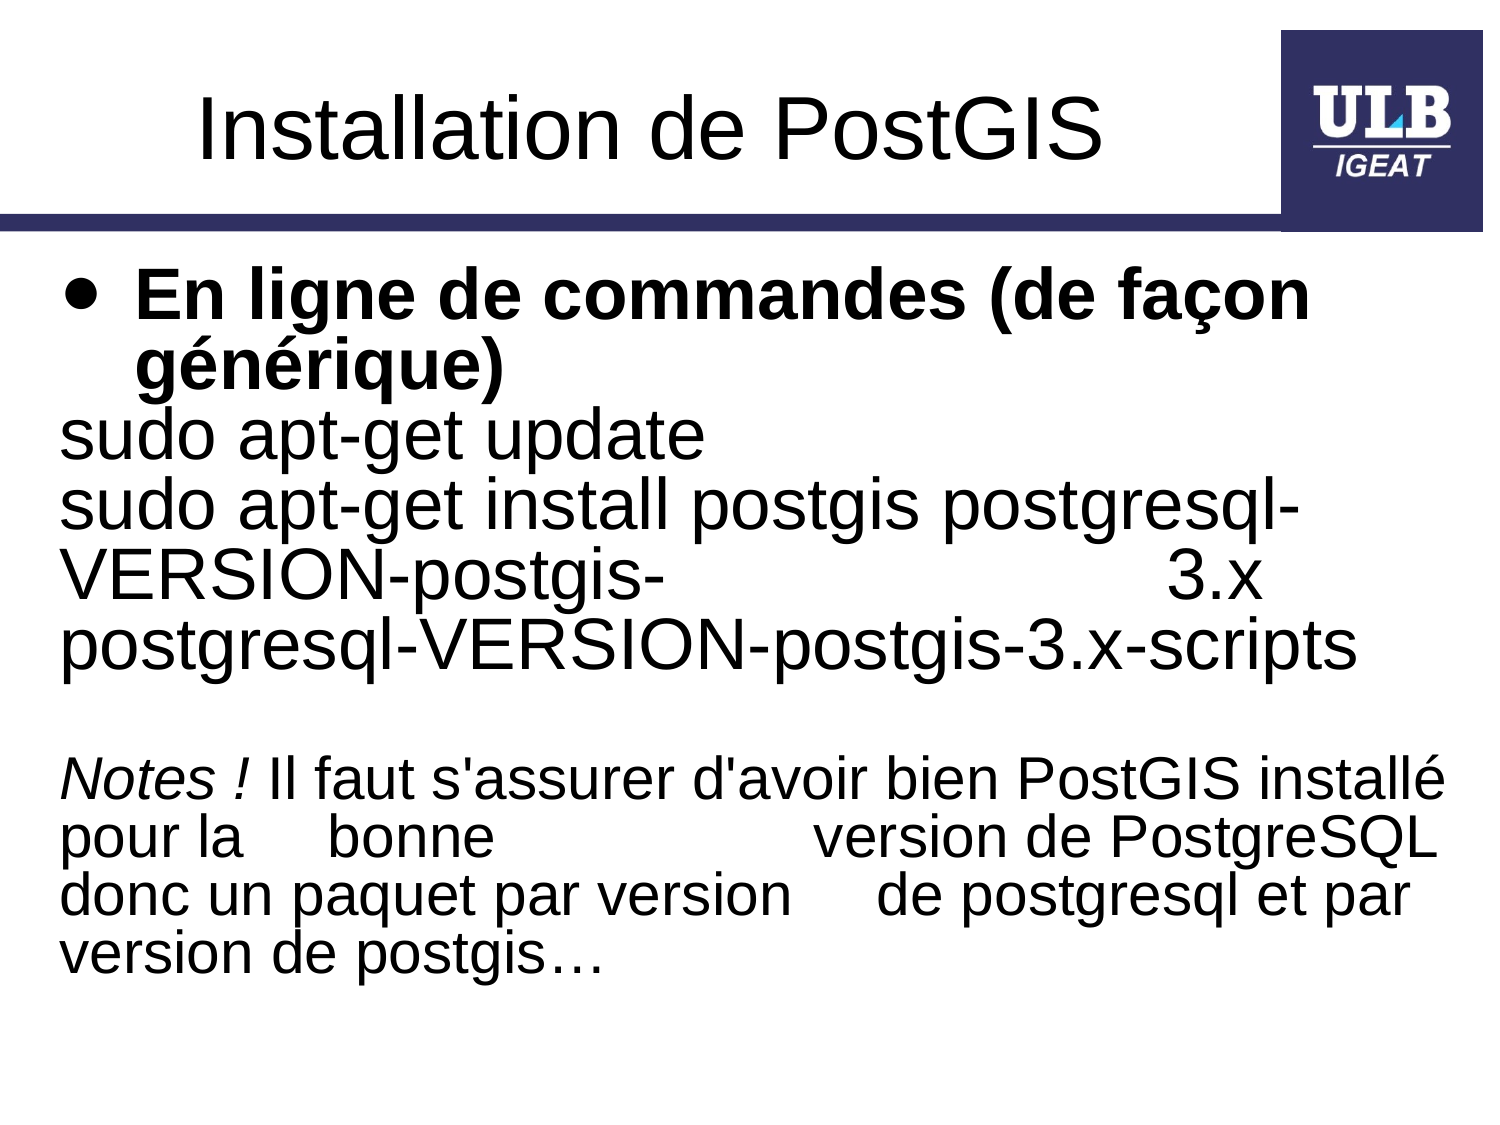

# Installation de PostGIS
En ligne de commandes (de façon générique)
sudo apt-get update
sudo apt-get install postgis postgresql-VERSION-postgis- 					 	3.x postgresql-VERSION-postgis-3.x-scripts
Notes ! Il faut s'assurer d'avoir bien PostGIS installé pour la bonne 				 version de PostgreSQL donc un paquet par version de postgresql et par version de postgis…